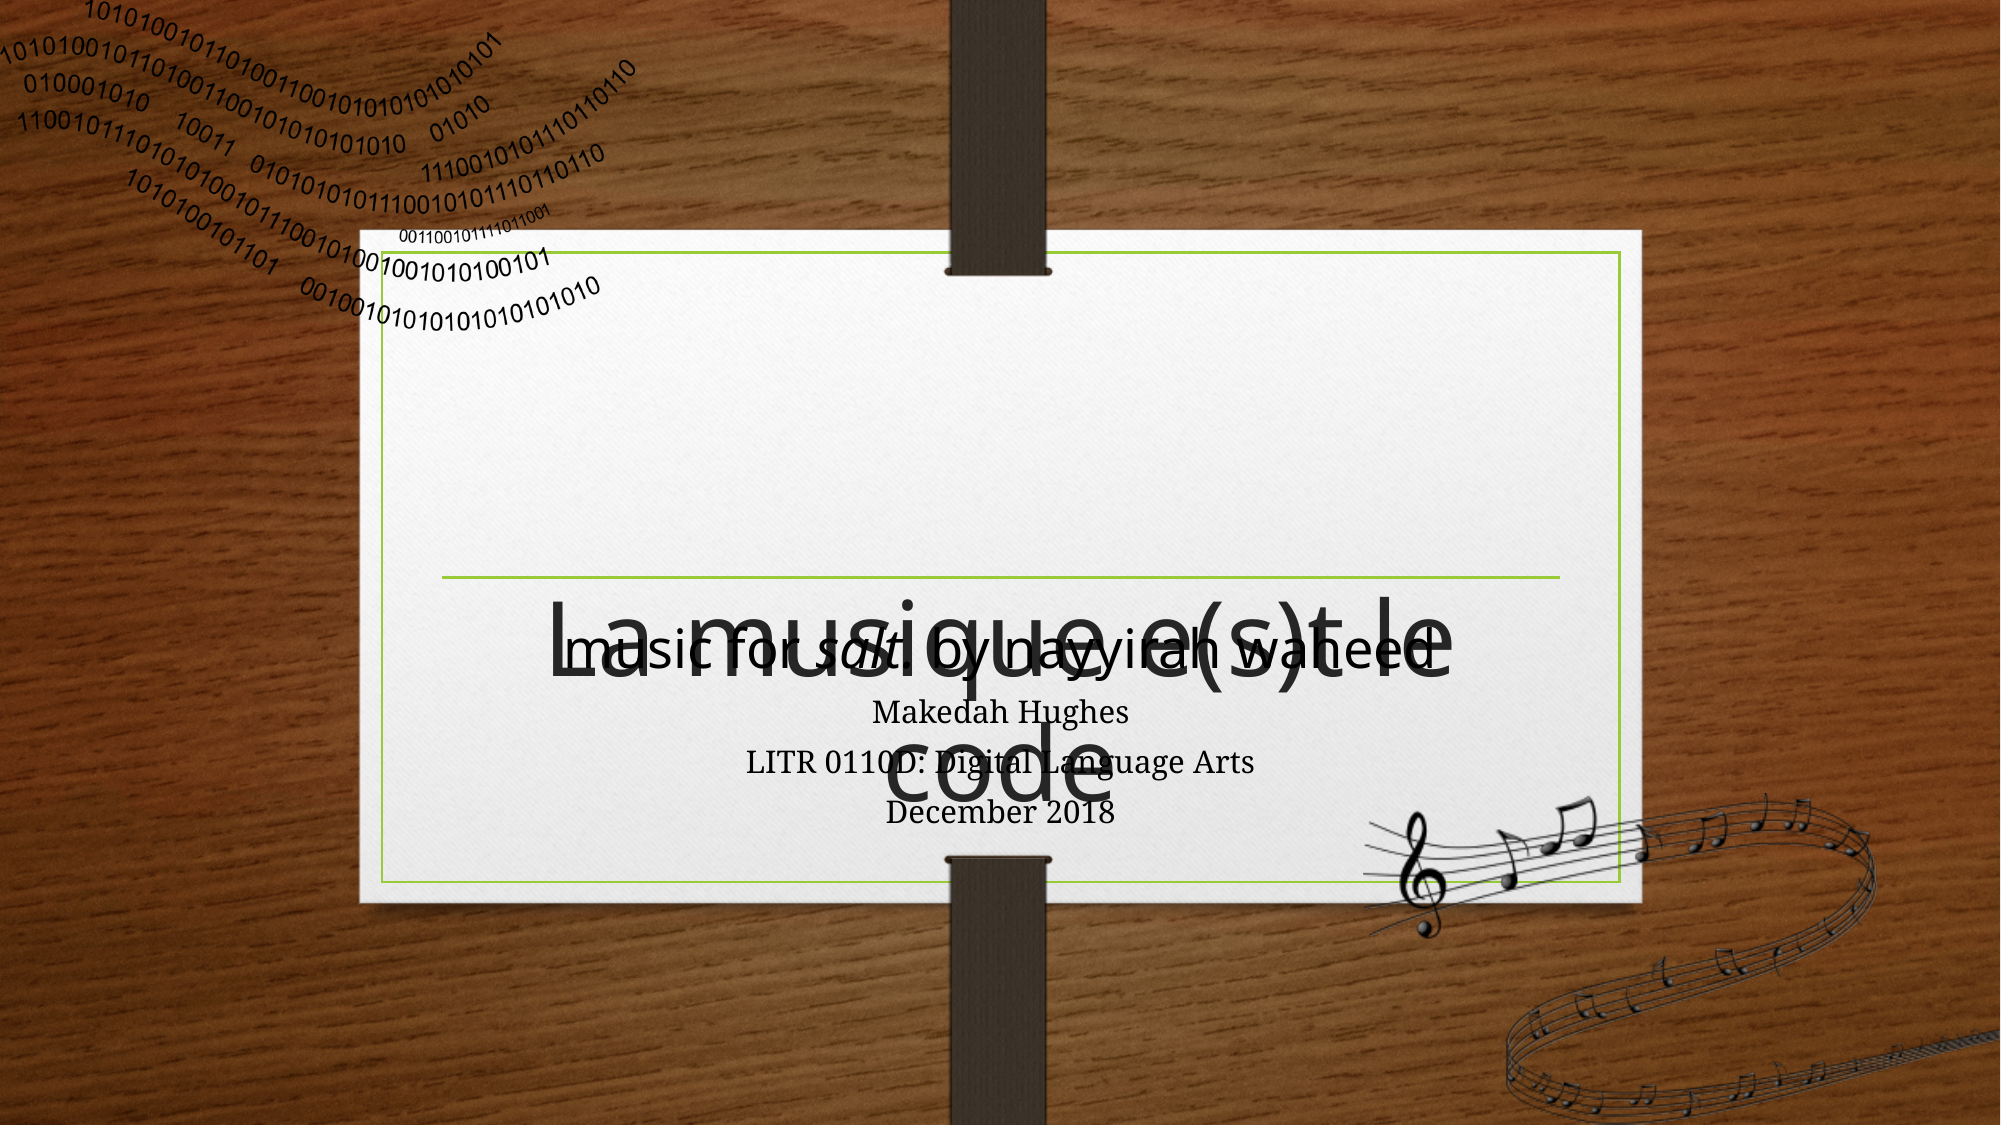

# La musique e(s)t le code
music for salt. by nayyirah waheed
Makedah Hughes
LITR 0110D: Digital Language Arts
December 2018